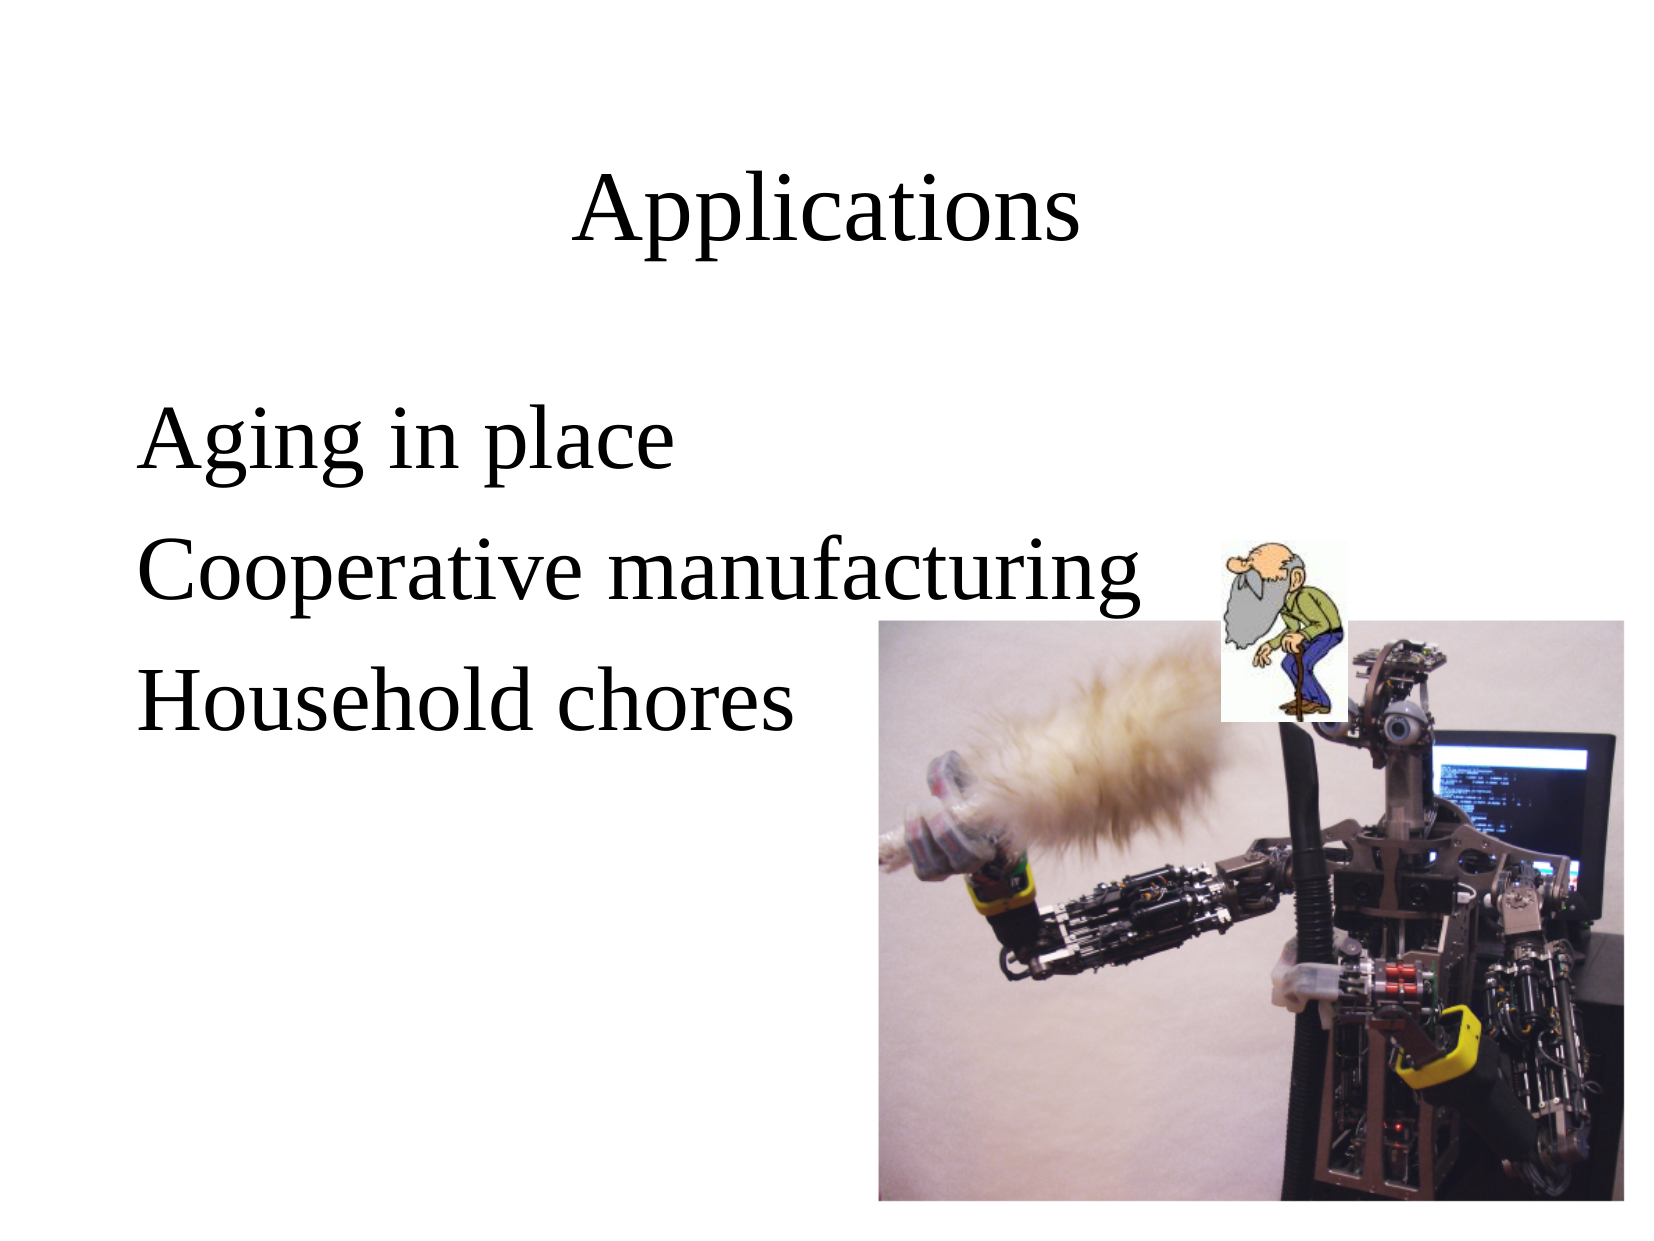

# Applications
Aging in place
Cooperative manufacturing
Household chores